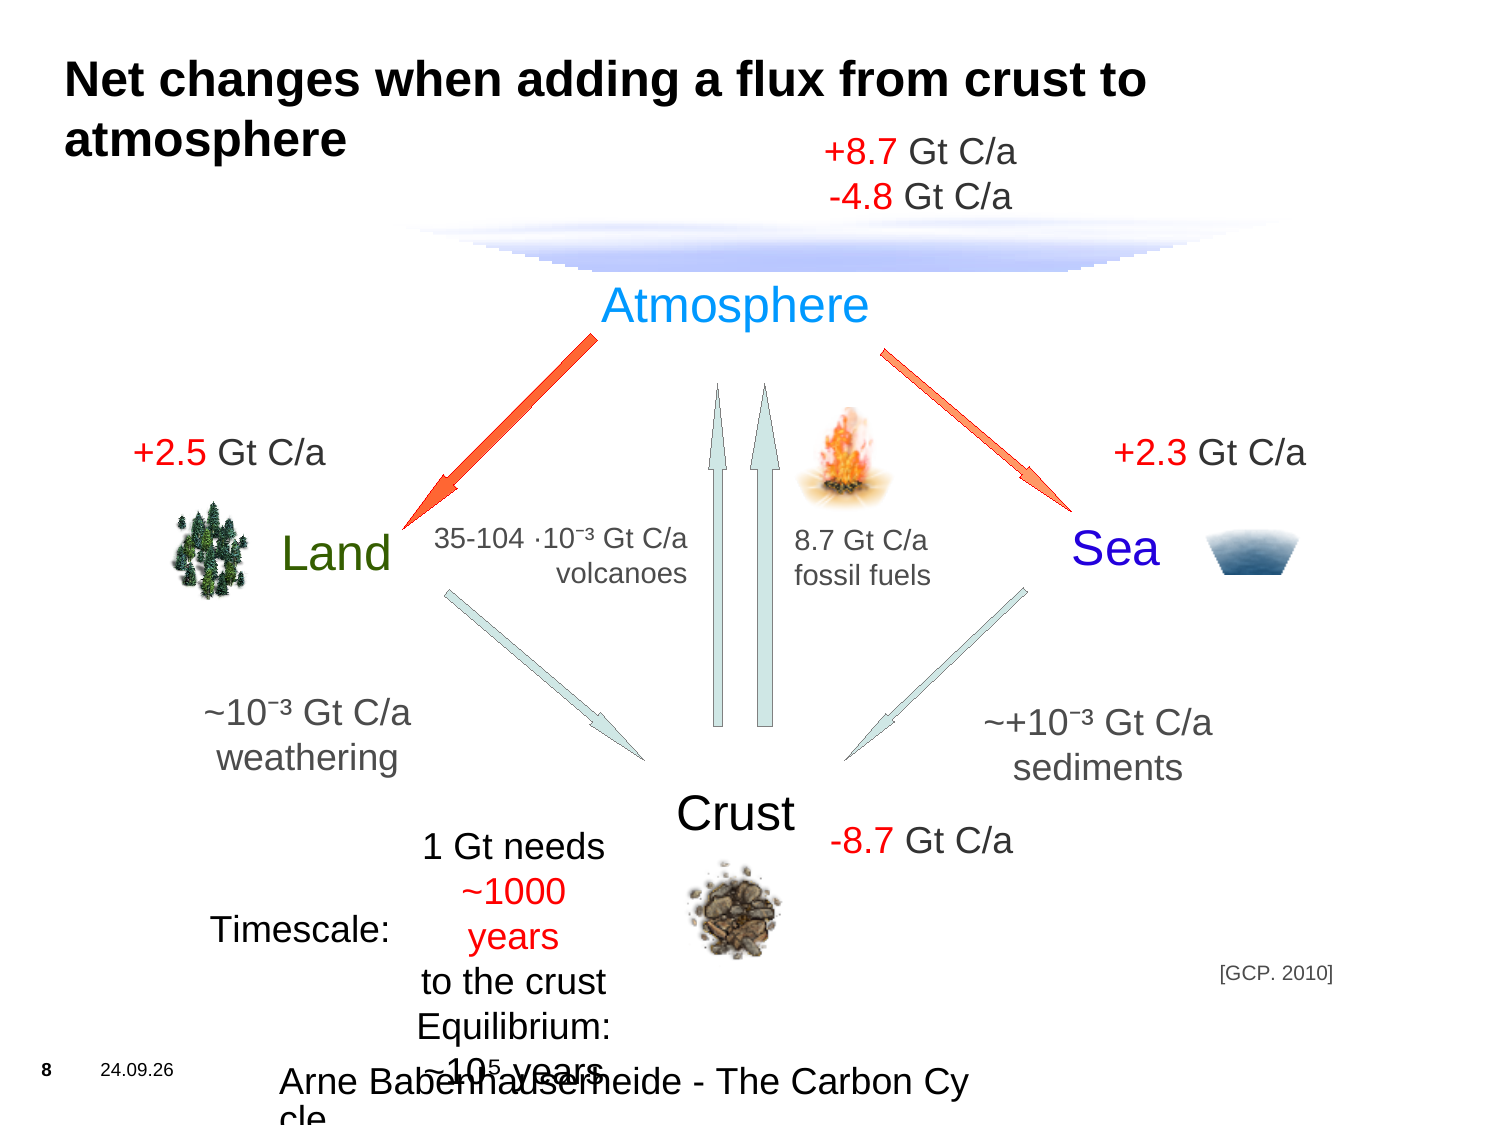

# Net changes when adding a flux from crust to atmosphere
+8.7 Gt C/a
-4.8 Gt C/a
Atmosphere
35-104 ·10⁻³ Gt C/a
volcanoes
8.7 Gt C/a
fossil fuels
+2.5 Gt C/a
+2.3 Gt C/a
Sea
Land
~10⁻³ Gt C/a
weathering
~+10⁻³ Gt C/a
sediments
Crust
-8.7 Gt C/a
1 Gt needs
~1000 years
to the crust
Equilibrium: ~10⁵ years
Timescale:
[GCP. 2010]
Arne Babenhauserheide - The Carbon Cycle